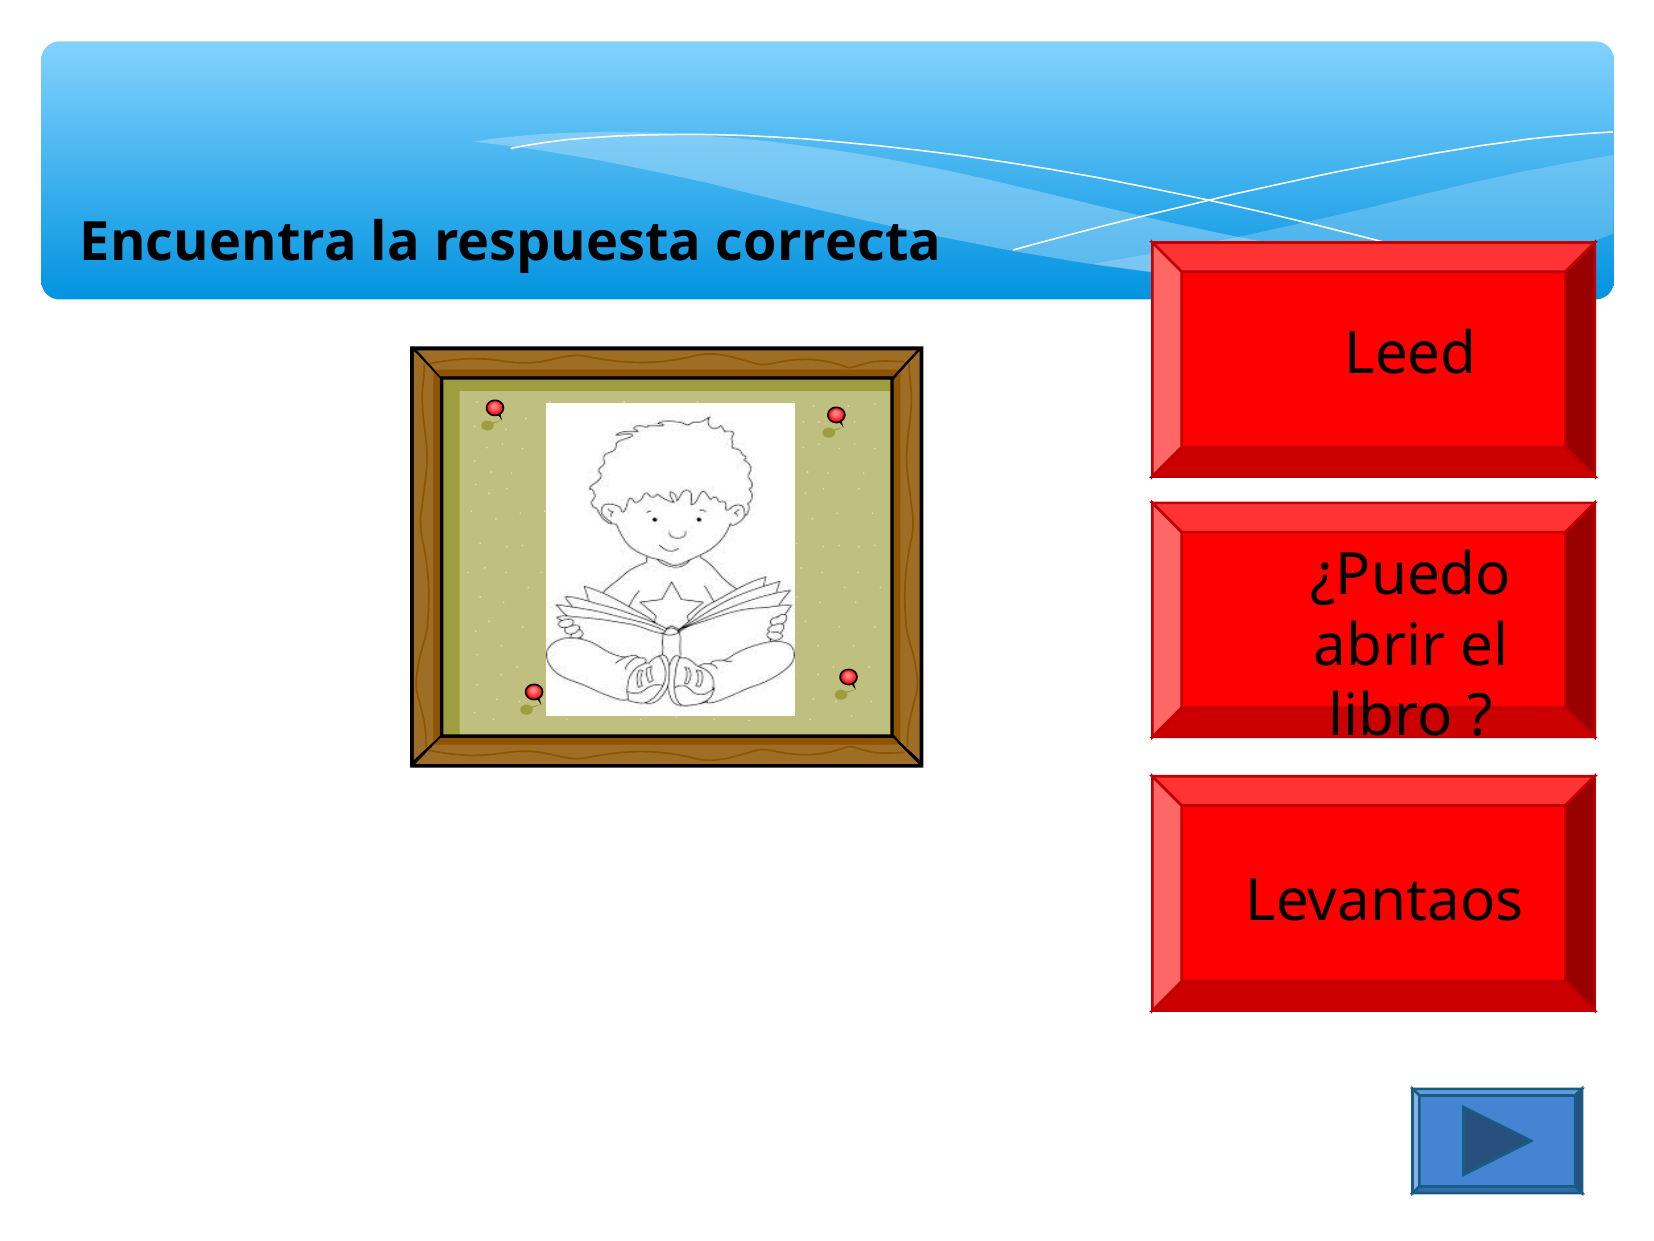

Encuentra la respuesta correcta
Leed
¿Puedo abrir el libro ?
Levantaos